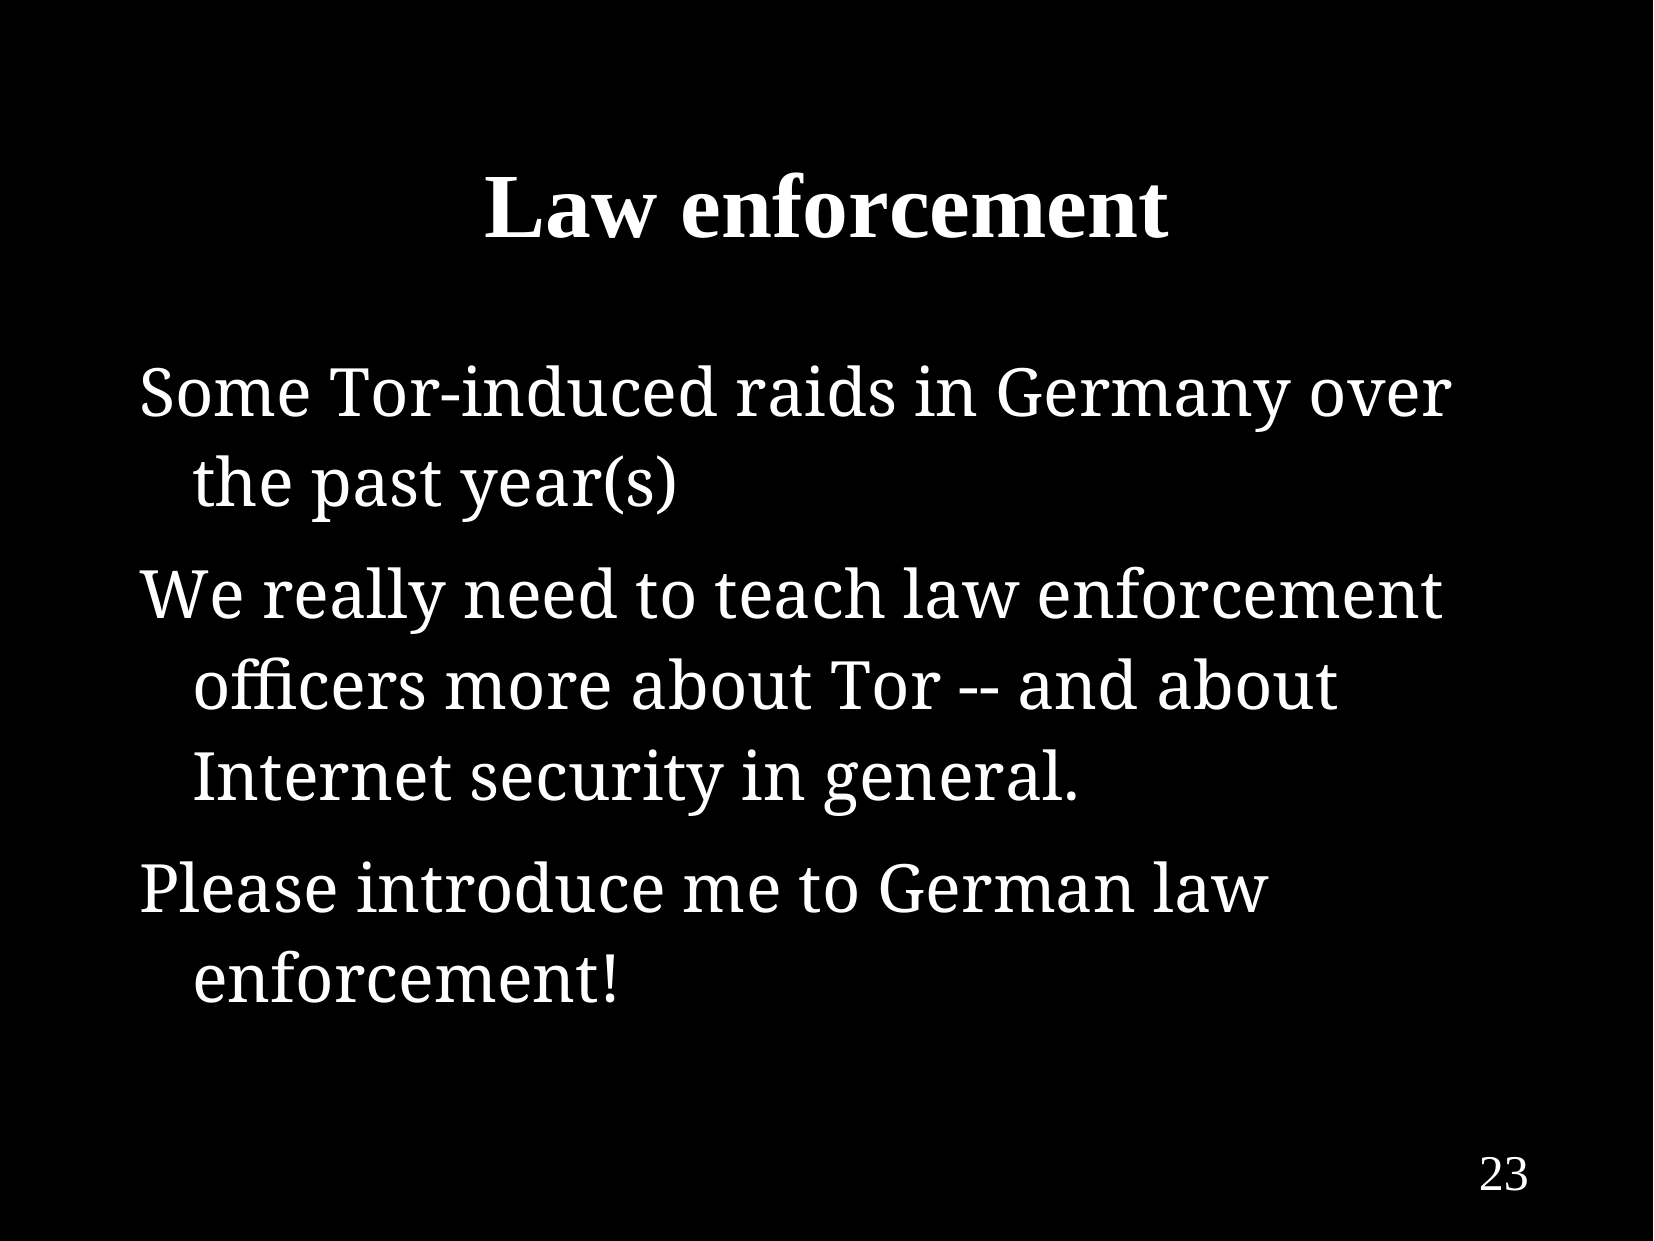

# Law enforcement
Some Tor-induced raids in Germany over the past year(s)
We really need to teach law enforcement officers more about Tor -- and about Internet security in general.
Please introduce me to German law enforcement!